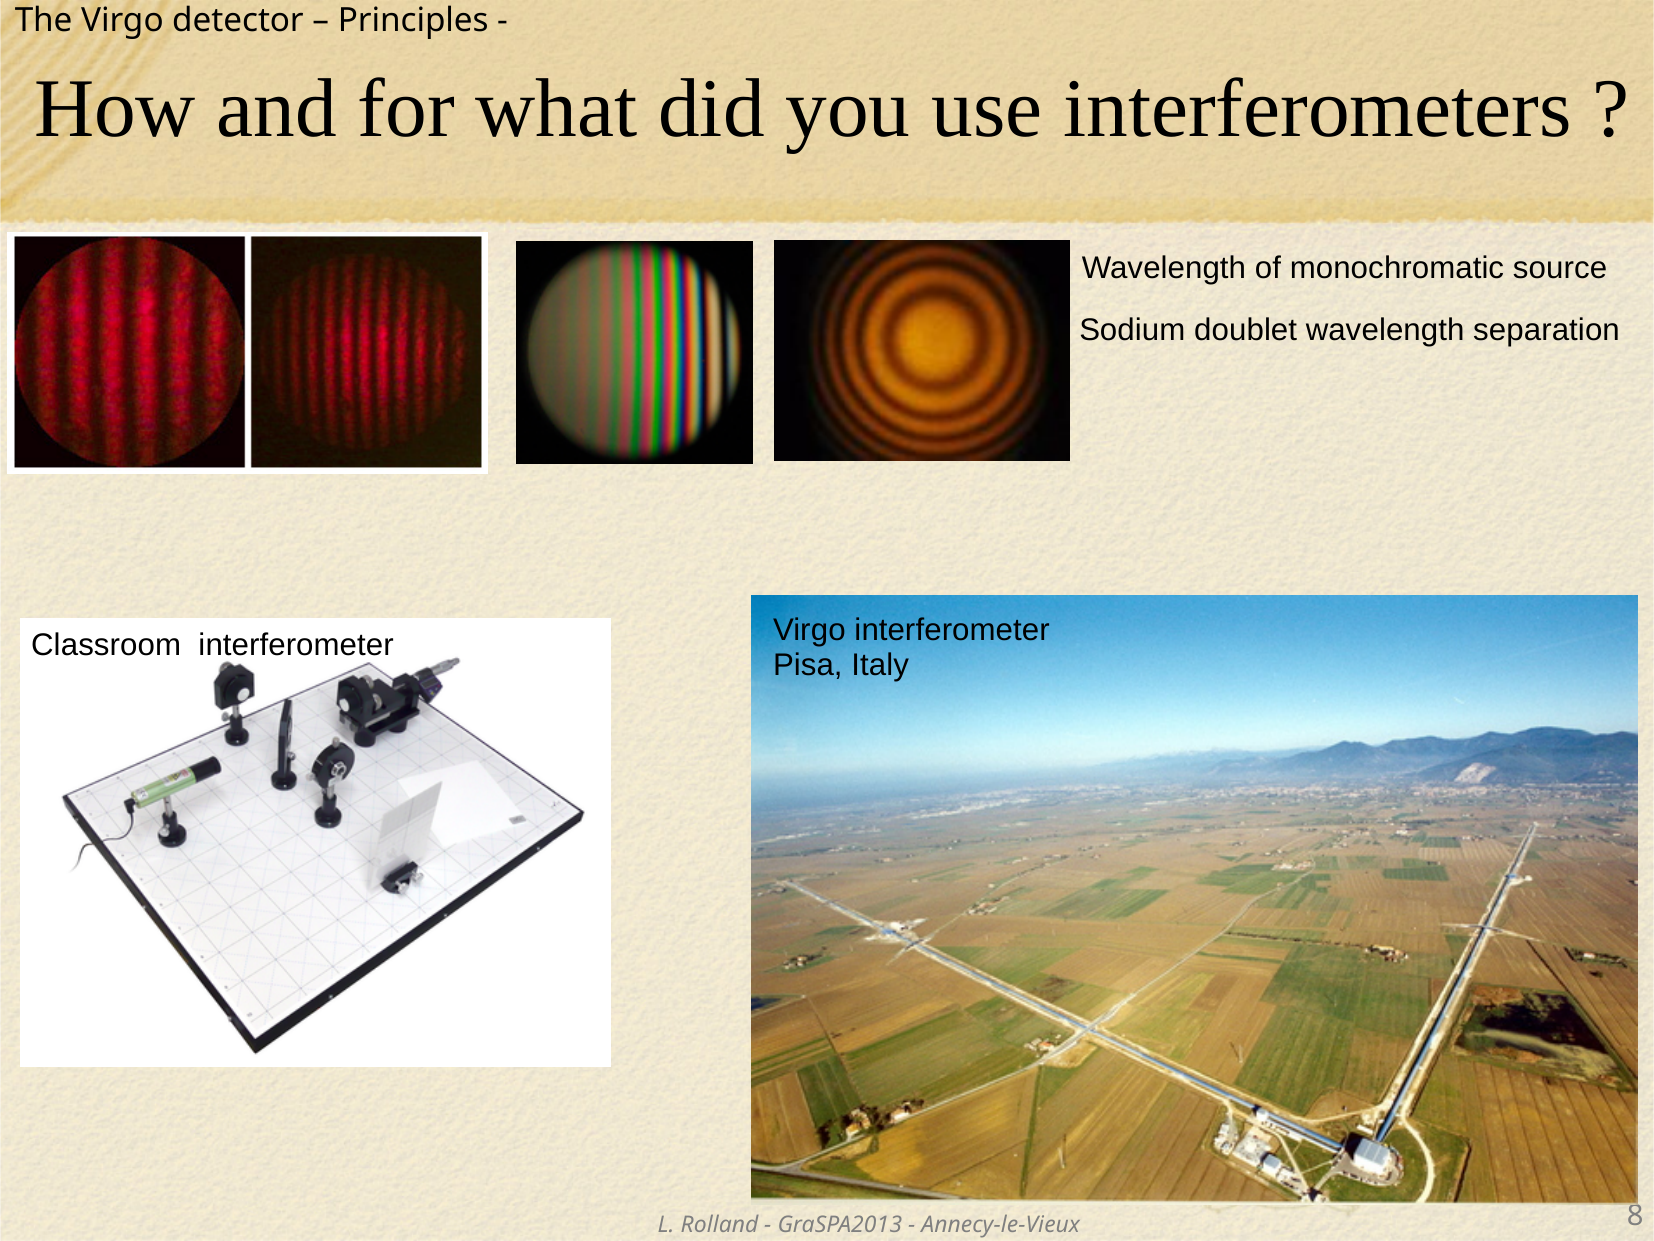

The Virgo detector – Principles -
# How and for what did you use interferometers ?
Wavelength of monochromatic source
Sodium doublet wavelength separation
Virgo interferometer
Pisa, Italy
Classroom interferometer